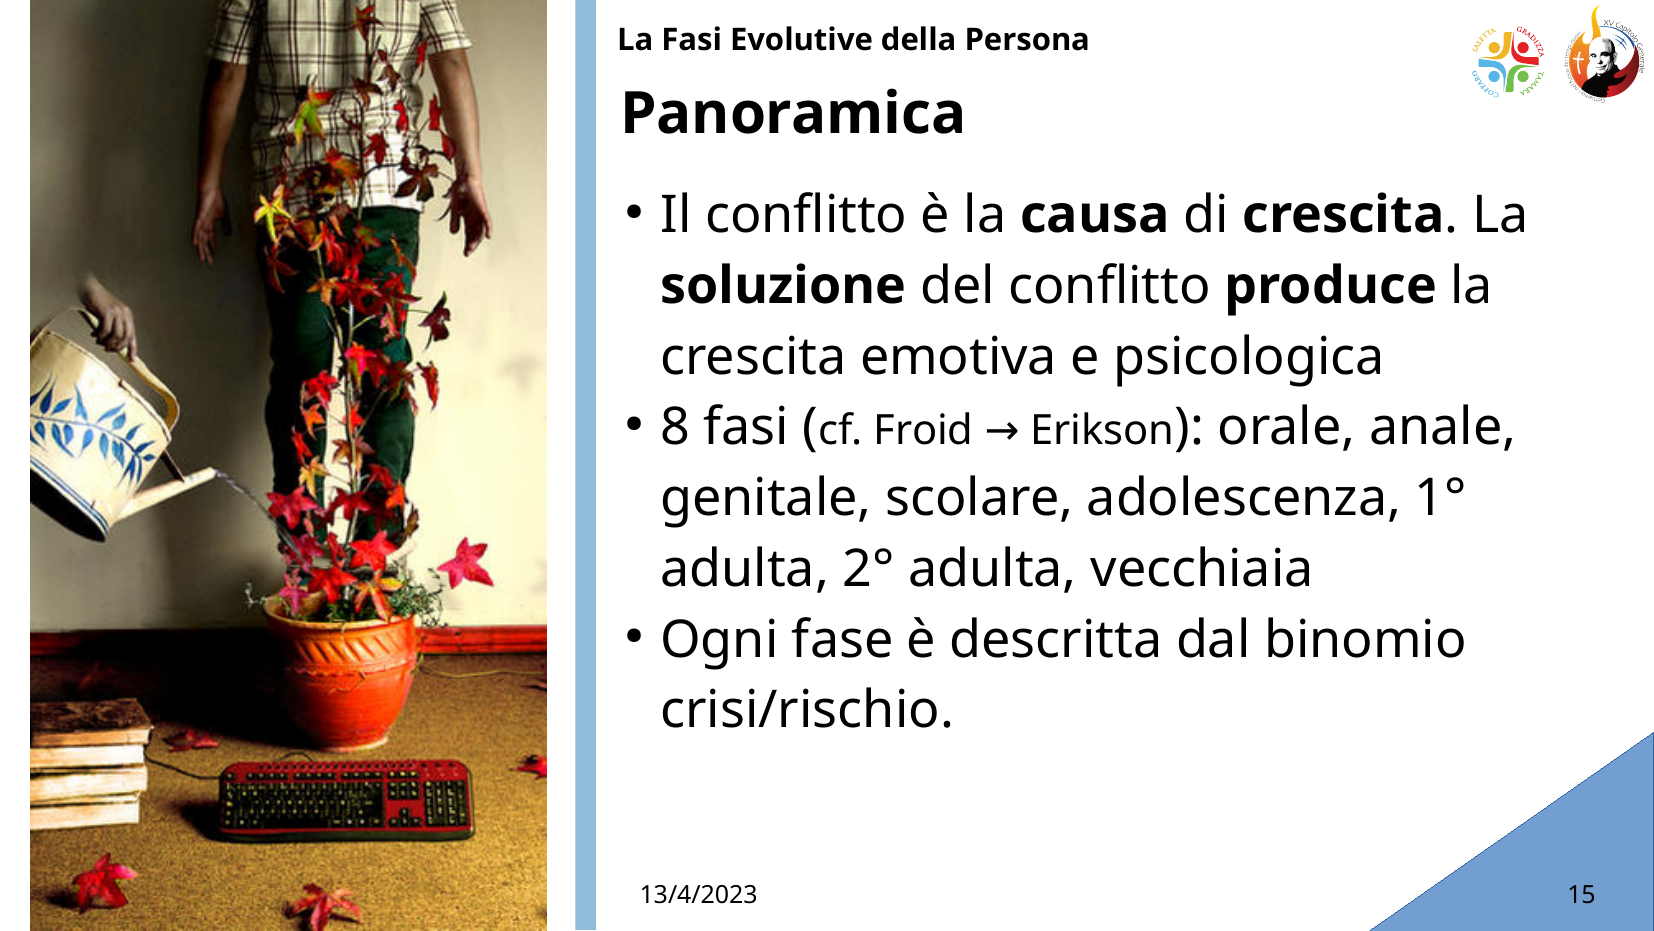

La Fasi Evolutive della Persona
Panoramica
# Il conflitto è la causa di crescita. La soluzione del conflitto produce la crescita emotiva e psicologica
8 fasi (cf. Froid → Erikson): orale, anale, genitale, scolare, adolescenza, 1° adulta, 2° adulta, vecchiaia
Ogni fase è descritta dal binomio crisi/rischio.